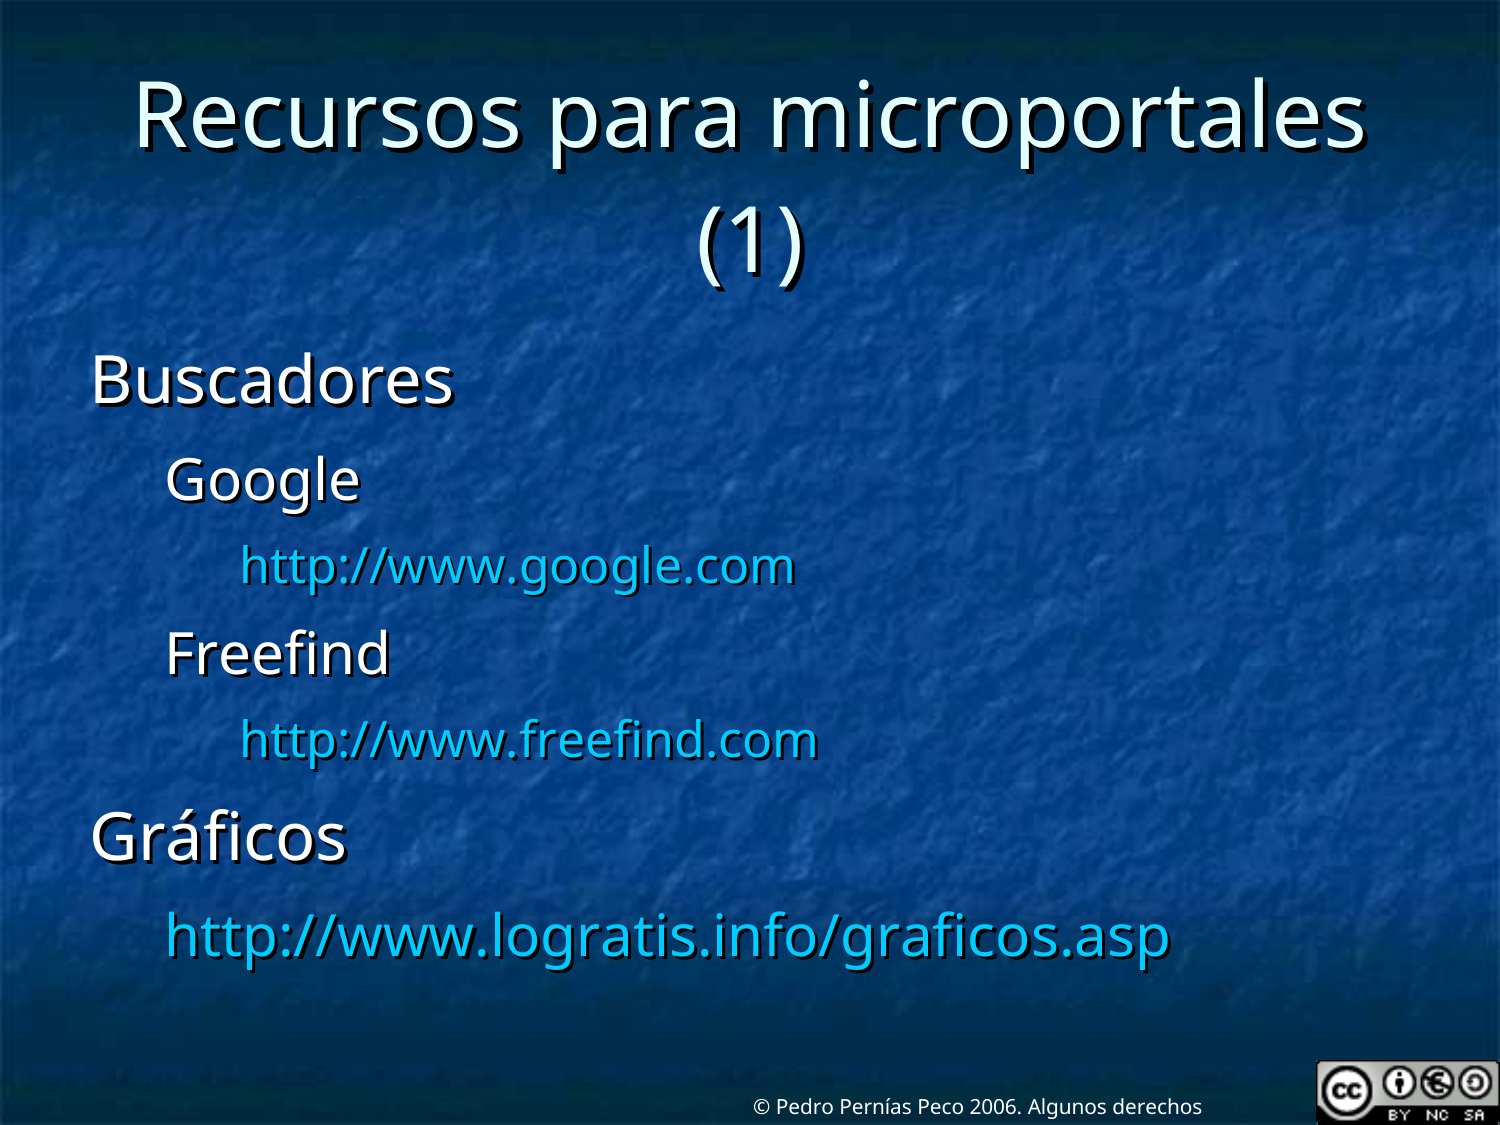

# Recursos para microportales (1)
Buscadores
Google
http://www.google.com
Freefind
http://www.freefind.com
Gráficos
http://www.logratis.info/graficos.asp